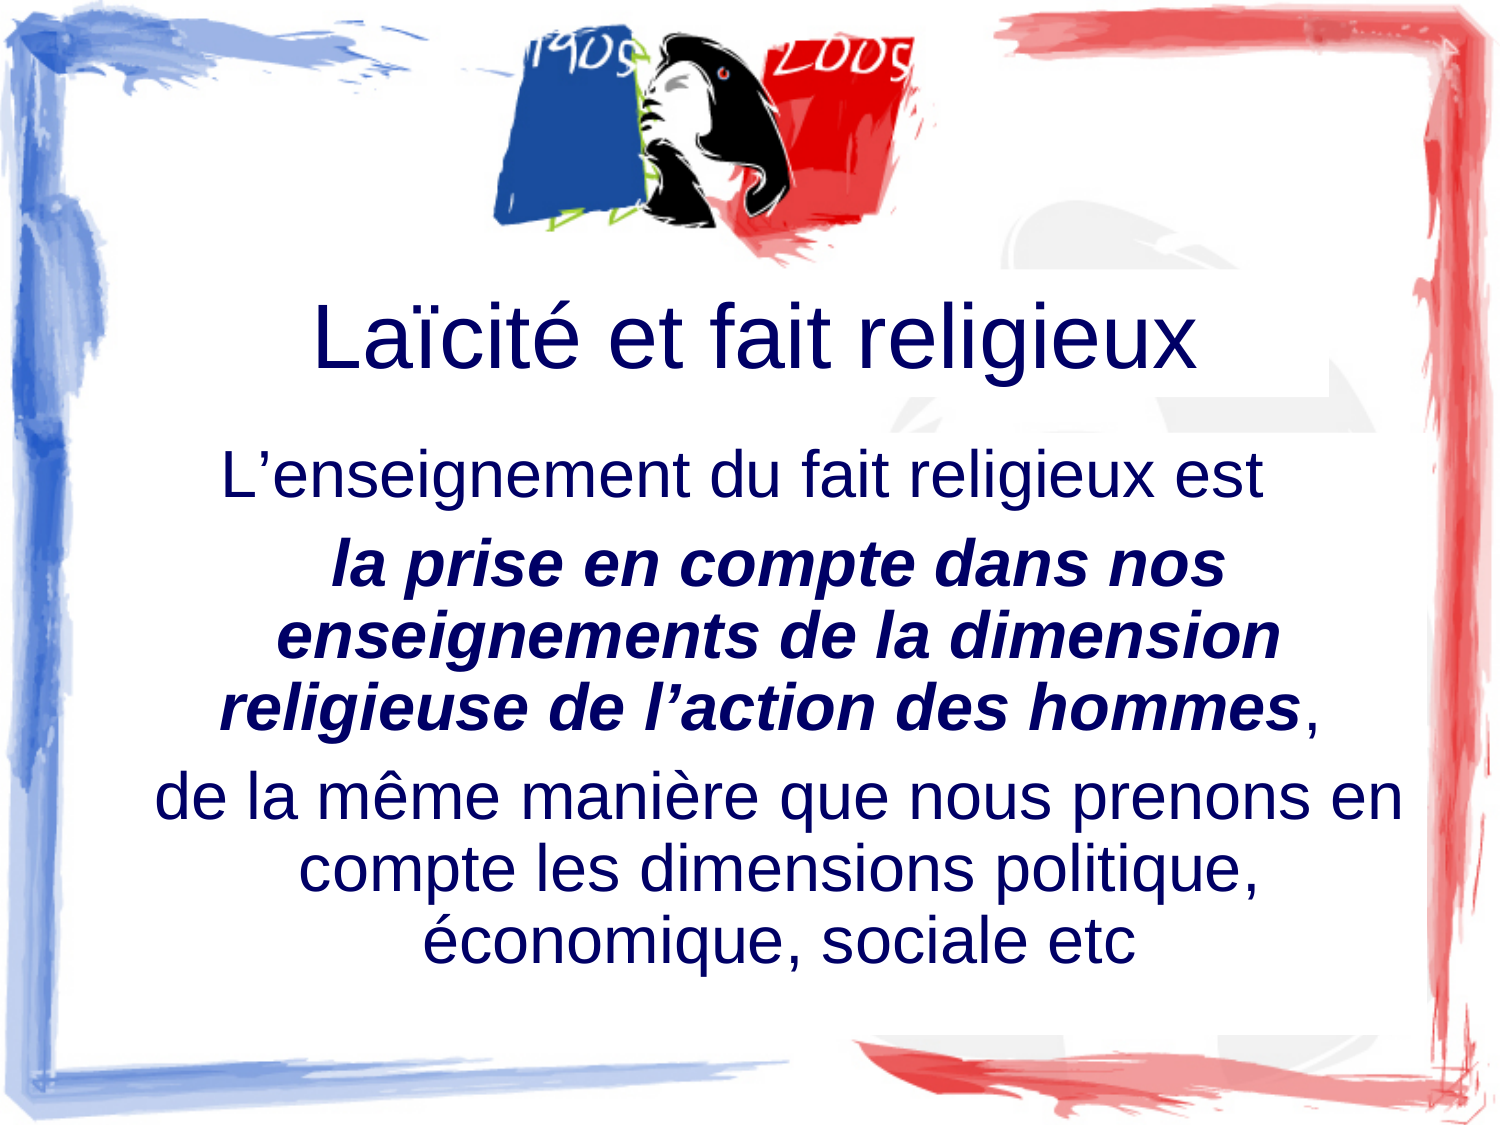

# Laïcité et fait religieux
L’enseignement du fait religieux est
	la prise en compte dans nos enseignements de la dimension religieuse de l’action des hommes,
	de la même manière que nous prenons en compte les dimensions politique, économique, sociale etc